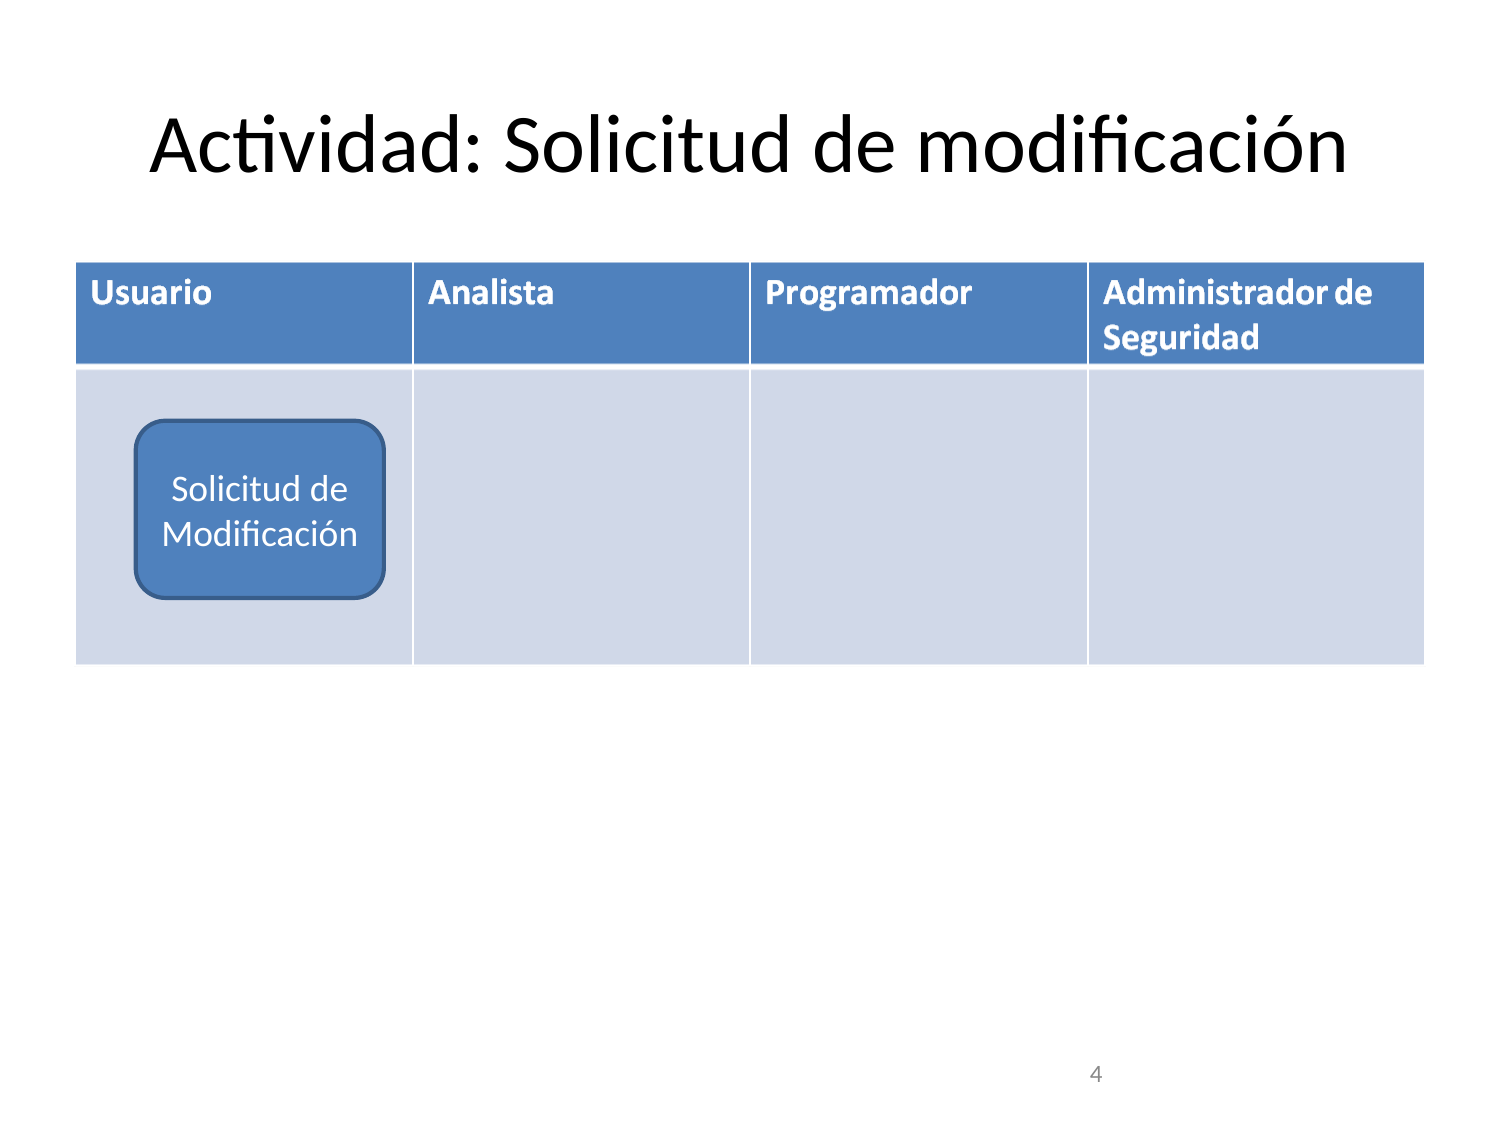

# Actividad: Solicitud de modificación
Solicitud de Modificación
3